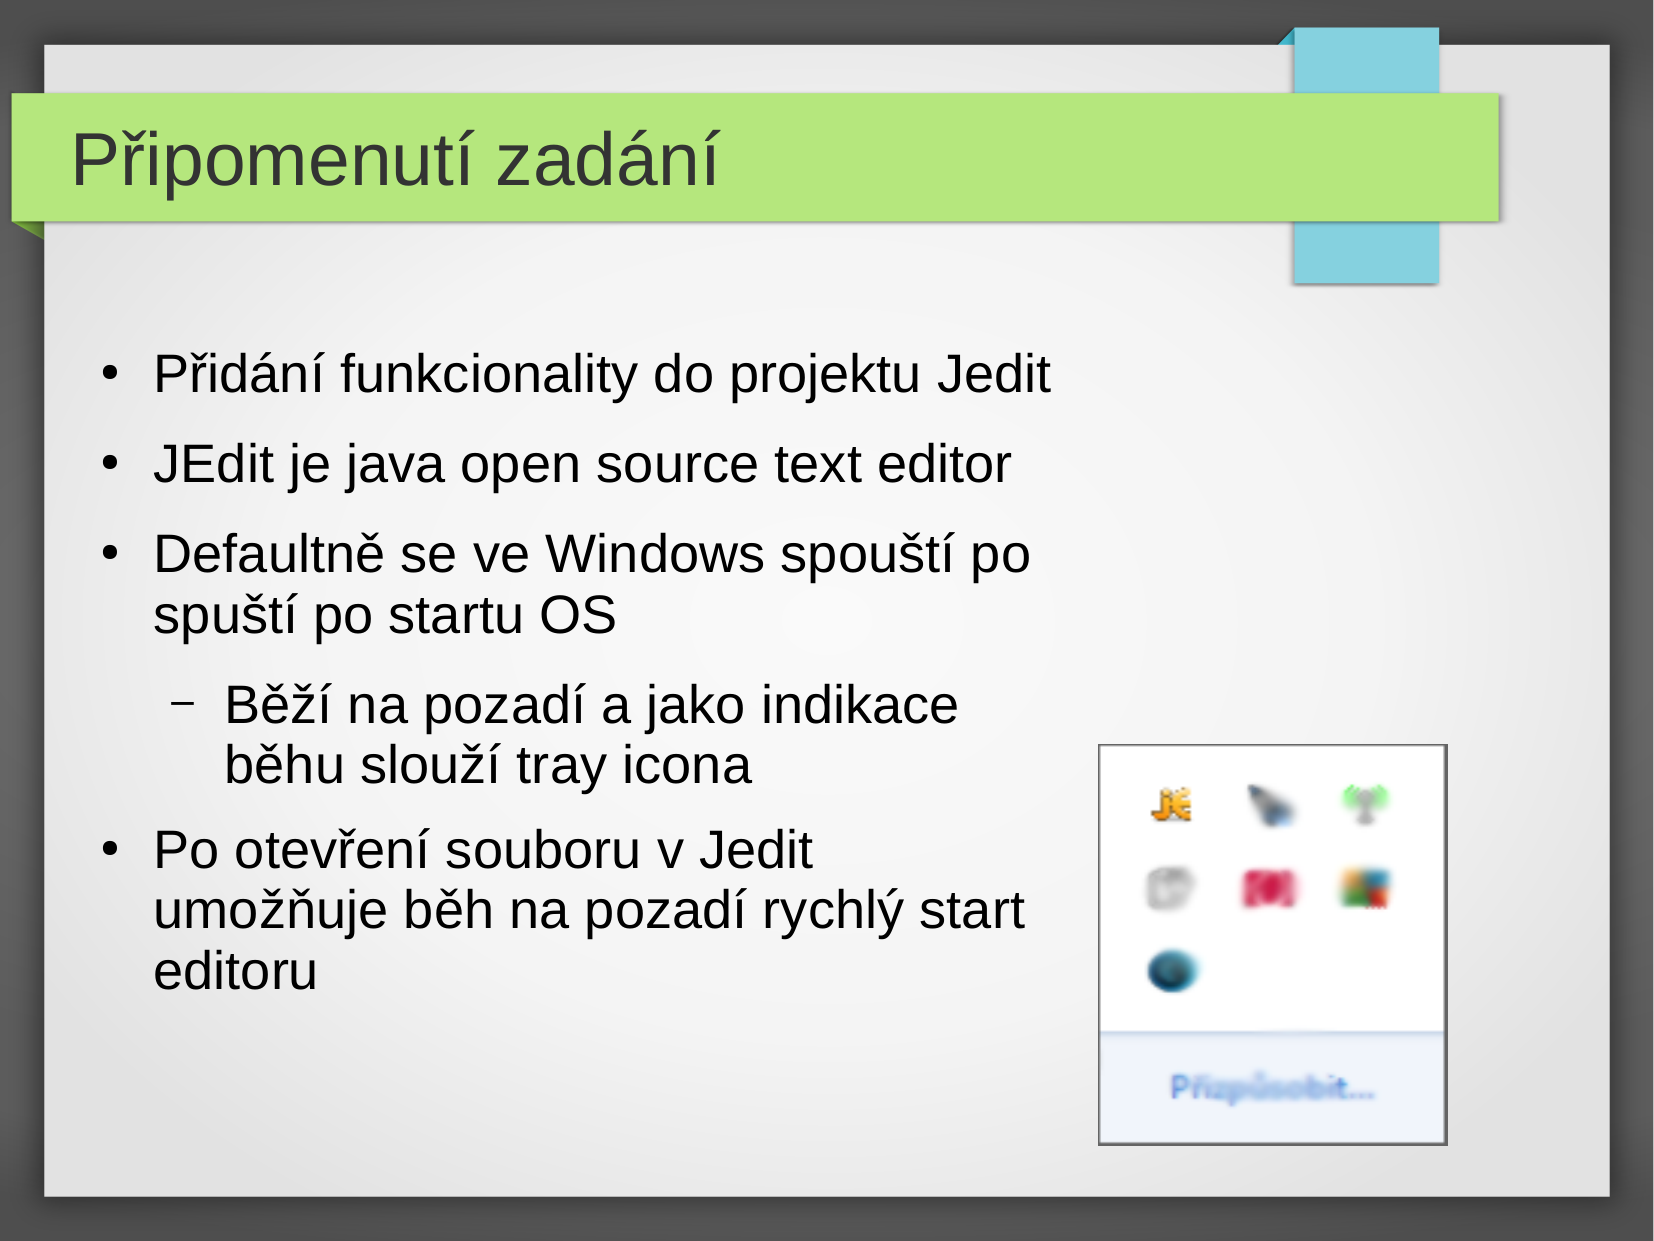

# Připomenutí zadání
Přidání funkcionality do projektu Jedit
JEdit je java open source text editor
Defaultně se ve Windows spouští po spuští po startu OS
Běží na pozadí a jako indikace běhu slouží tray icona
Po otevření souboru v Jedit umožňuje běh na pozadí rychlý start editoru